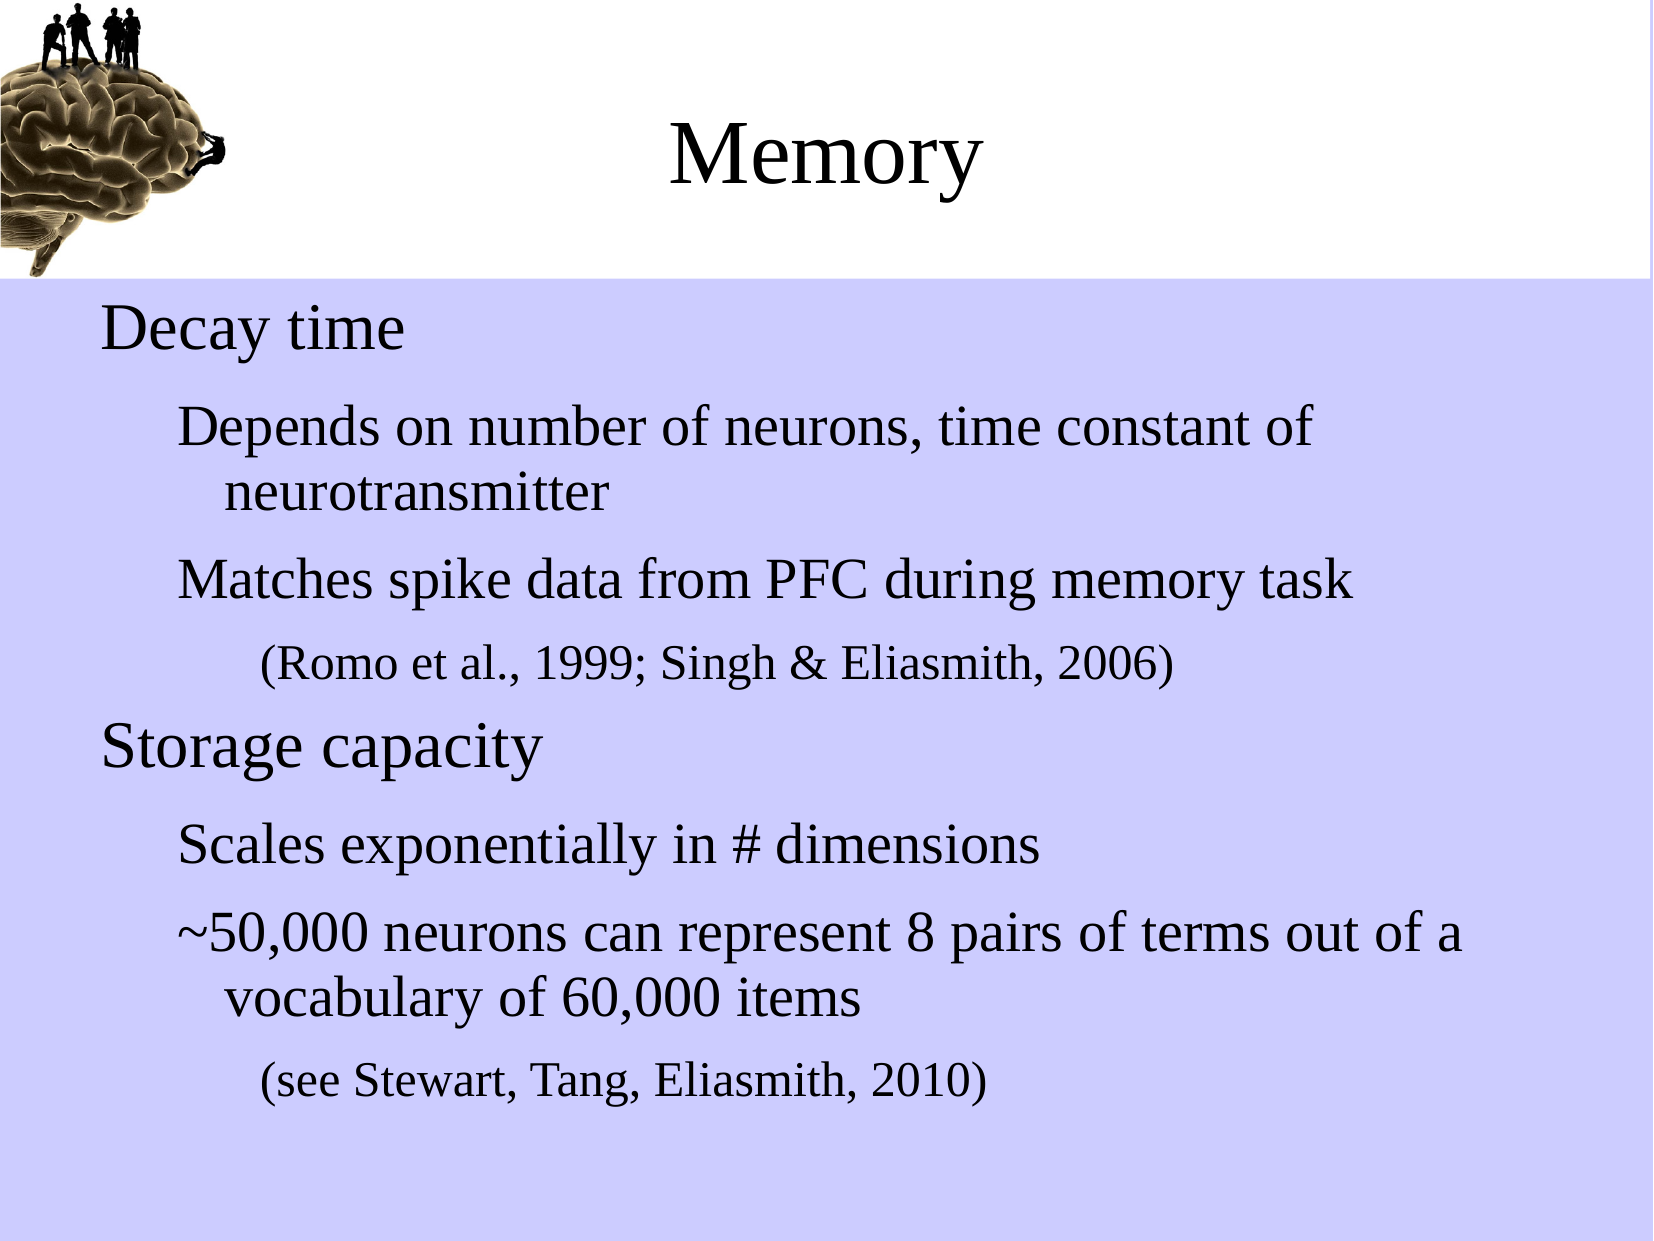

# Memory
Decay time
Depends on number of neurons, time constant of neurotransmitter
Matches spike data from PFC during memory task
(Romo et al., 1999; Singh & Eliasmith, 2006)
Storage capacity
Scales exponentially in # dimensions
~50,000 neurons can represent 8 pairs of terms out of a vocabulary of 60,000 items
(see Stewart, Tang, Eliasmith, 2010)